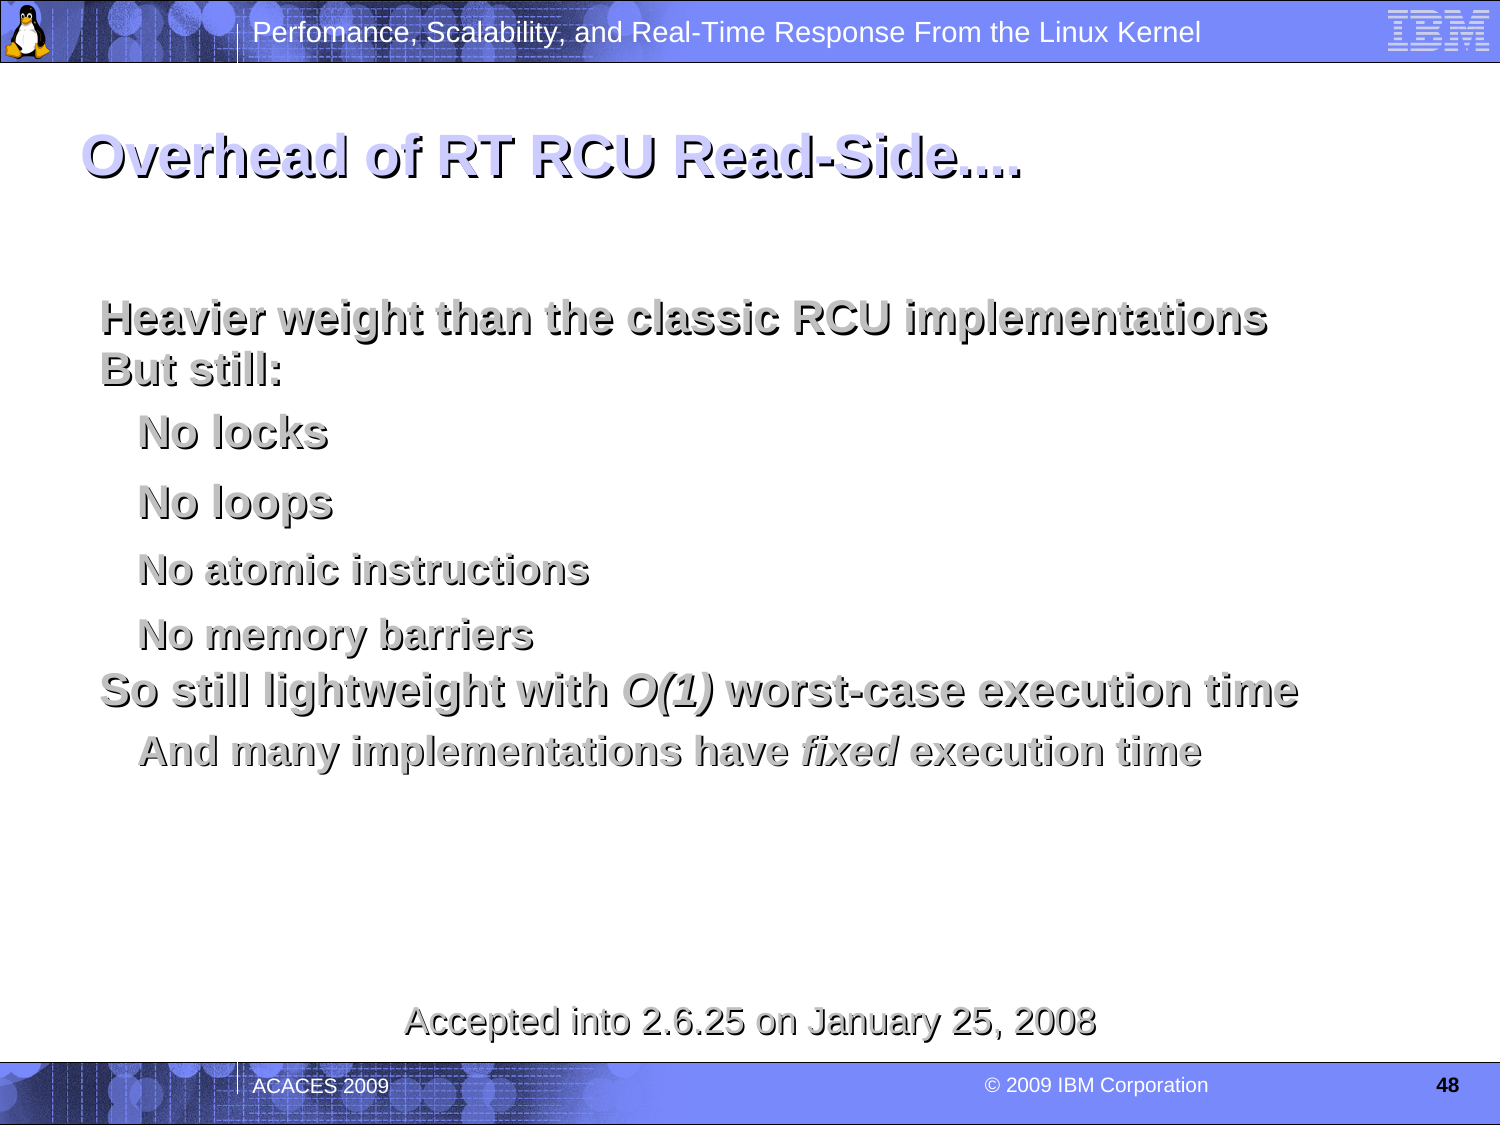

# Overhead of RT RCU Read-Side....
Heavier weight than the classic RCU implementations
But still:
No locks
No loops
No atomic instructions
No memory barriers
So still lightweight with O(1) worst-case execution time
And many implementations have fixed execution time
Accepted into 2.6.25 on January 25, 2008
48